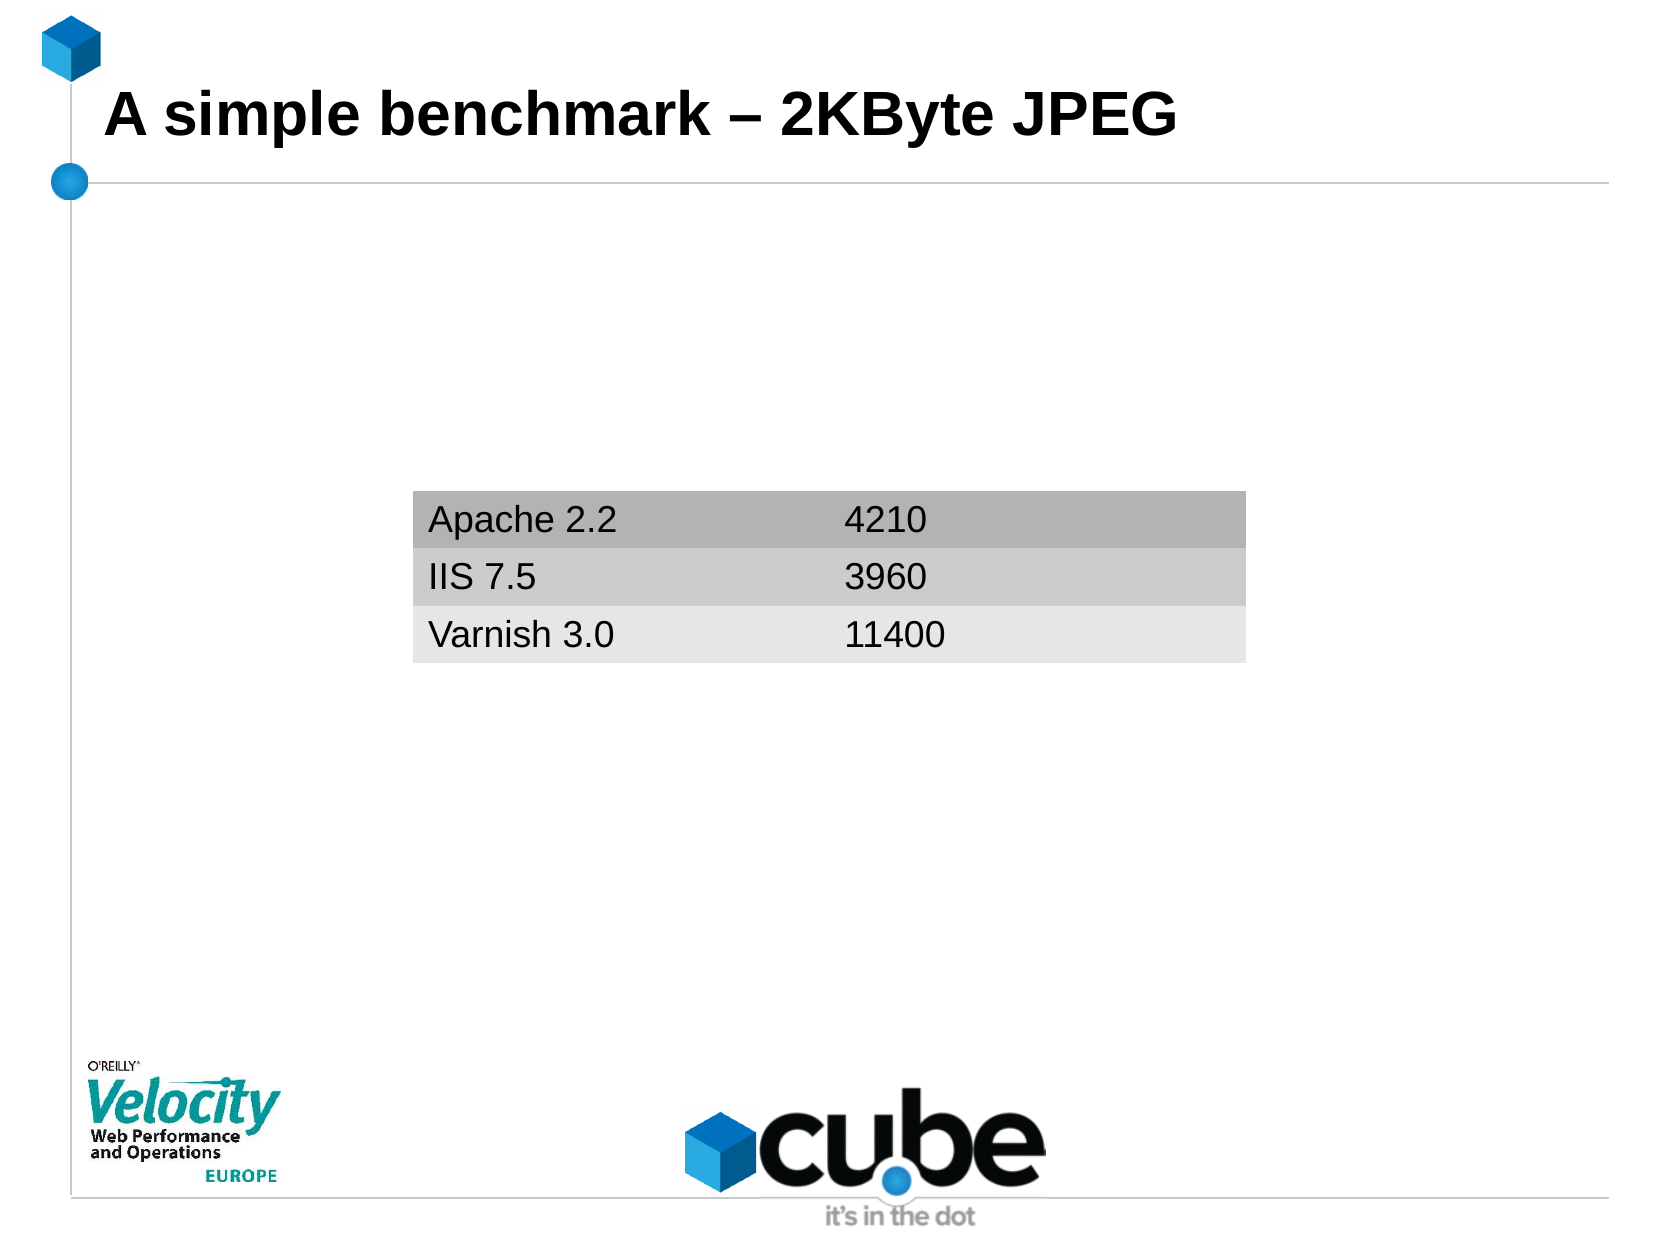

# A simple benchmark – 2KByte JPEG
| Apache 2.2 | 4210 |
| --- | --- |
| IIS 7.5 | 3960 |
| Varnish 3.0 | 11400 |